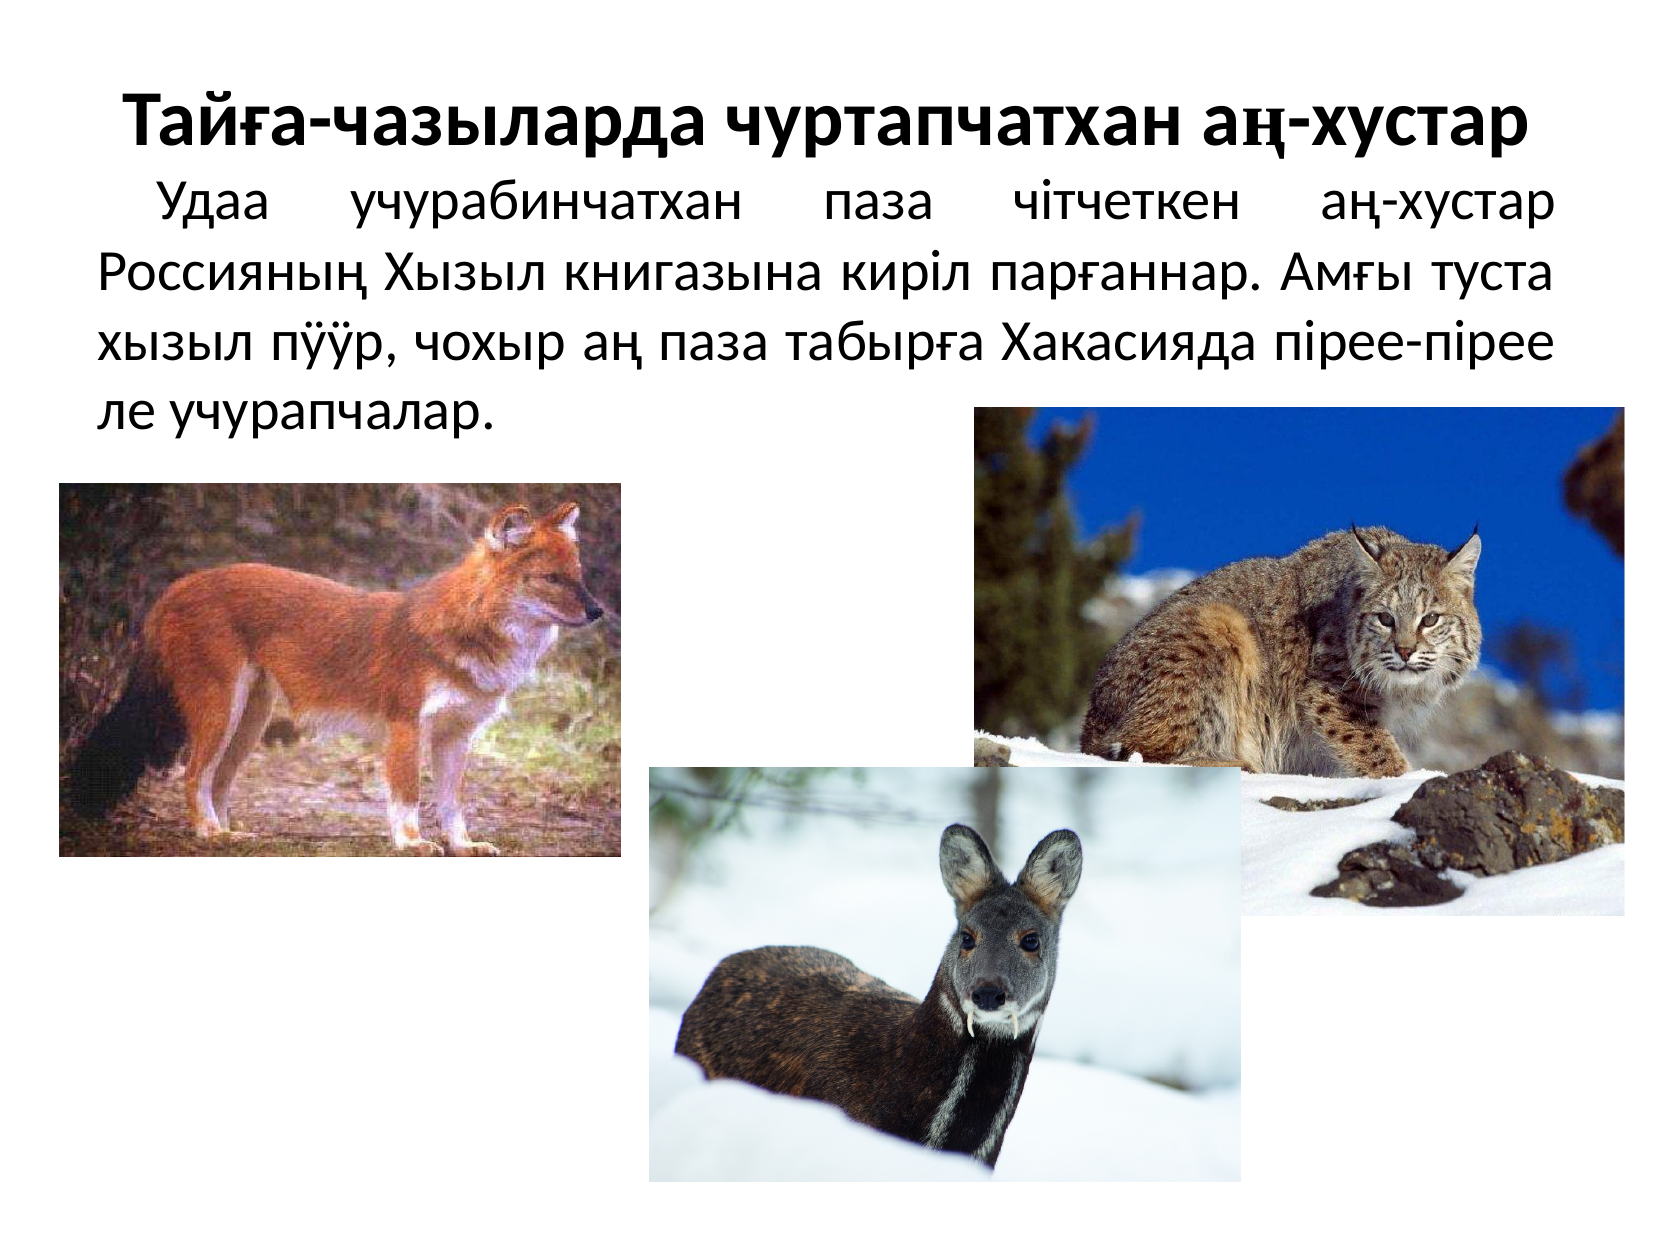

# Тайға-чазыларда чуртапчатхан аң-хустар
Удаа учурабинчатхан паза чітчеткен аң-хустар Россияның Хызыл книгазына киріл парғаннар. Амғы туста хызыл пӱӱр, чохыр аң паза табырға Хакасияда пірее-пірее ле учурапчалар.